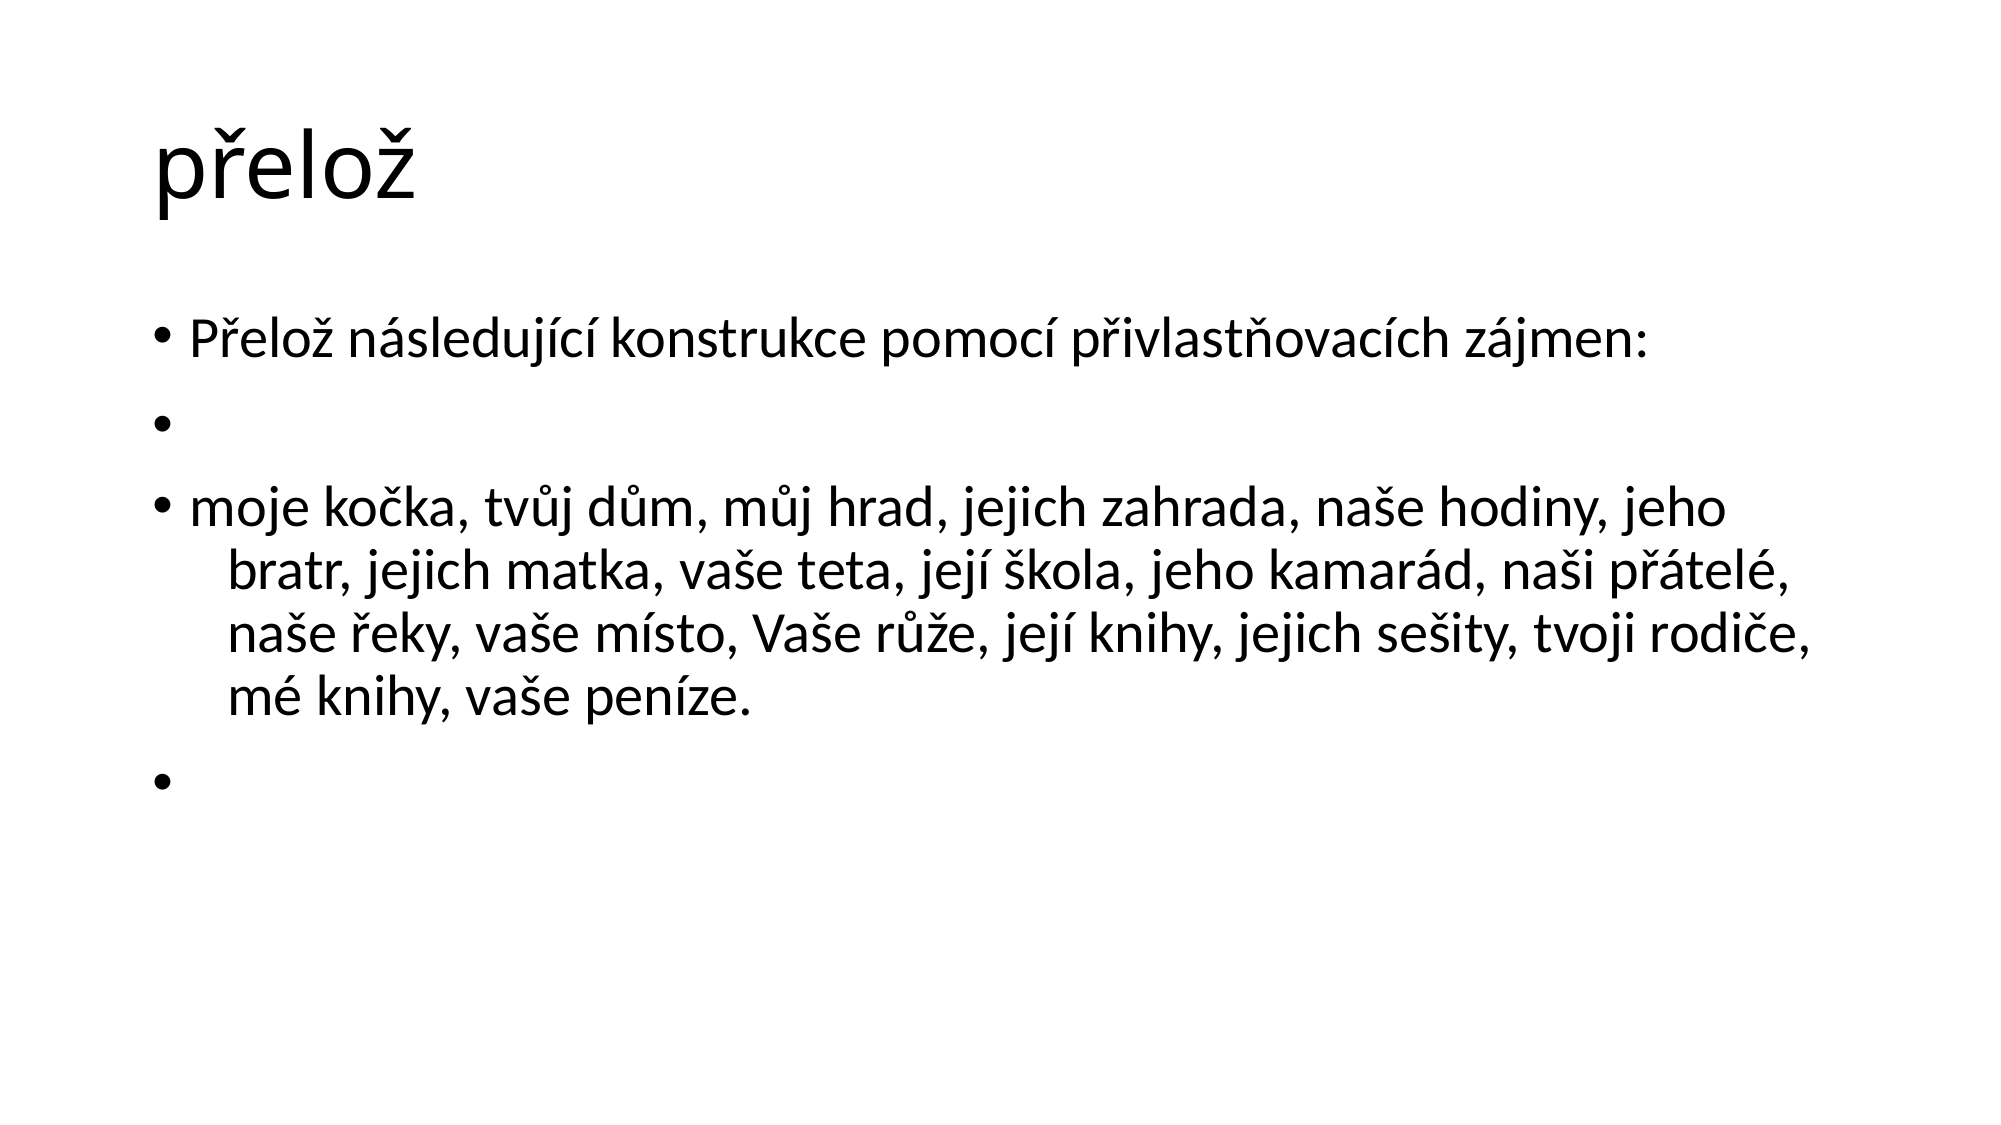

# přelož
Přelož následující konstrukce pomocí přivlastňovacích zájmen:
moje kočka, tvůj dům, můj hrad, jejich zahrada, naše hodiny, jeho bratr, jejich matka, vaše teta, její škola, jeho kamarád, naši přátelé, naše řeky, vaše místo, Vaše růže, její knihy, jejich sešity, tvoji rodiče, mé knihy, vaše peníze.